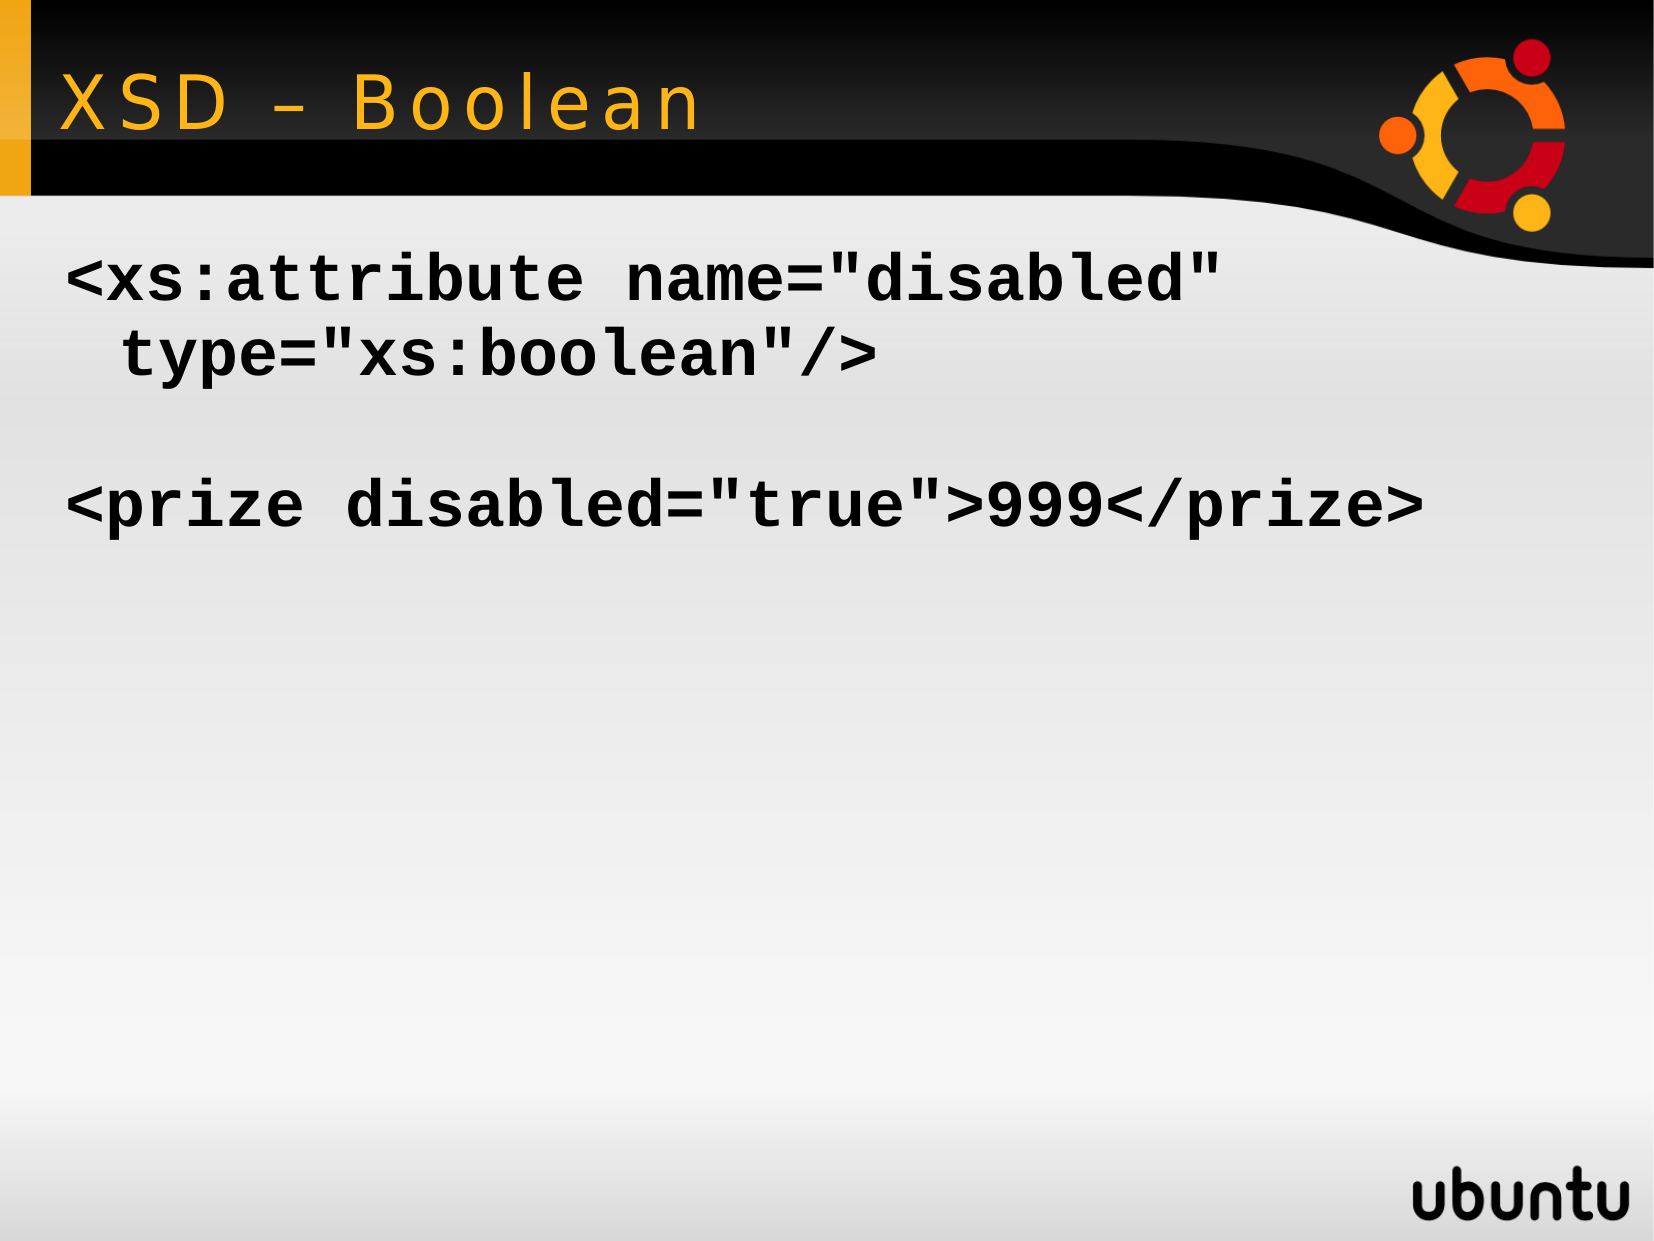

# XSD – Boolean
<xs:attribute name="disabled" type="xs:boolean"/>
<prize disabled="true">999</prize>